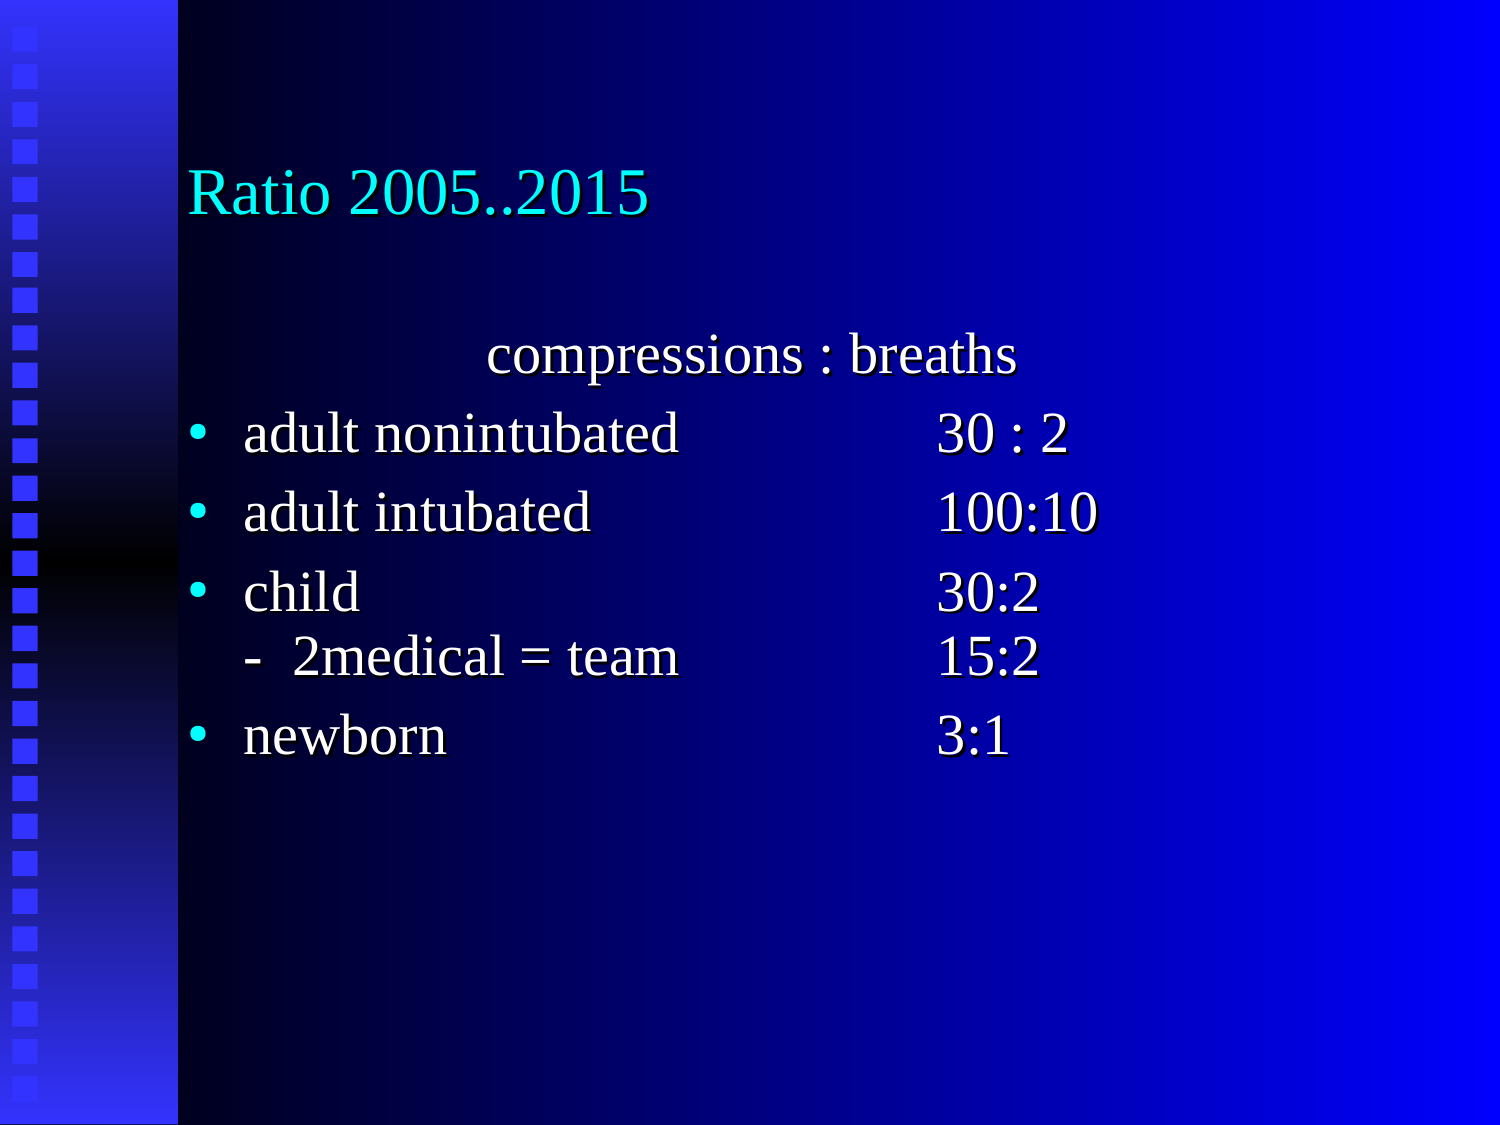

# Ratio 2005..2015
 			compressions : breaths
adult nonintubated		30 : 2
adult intubated		 	100:10
child 				30:2
- 2medical = team		15:2
newborn				3:1